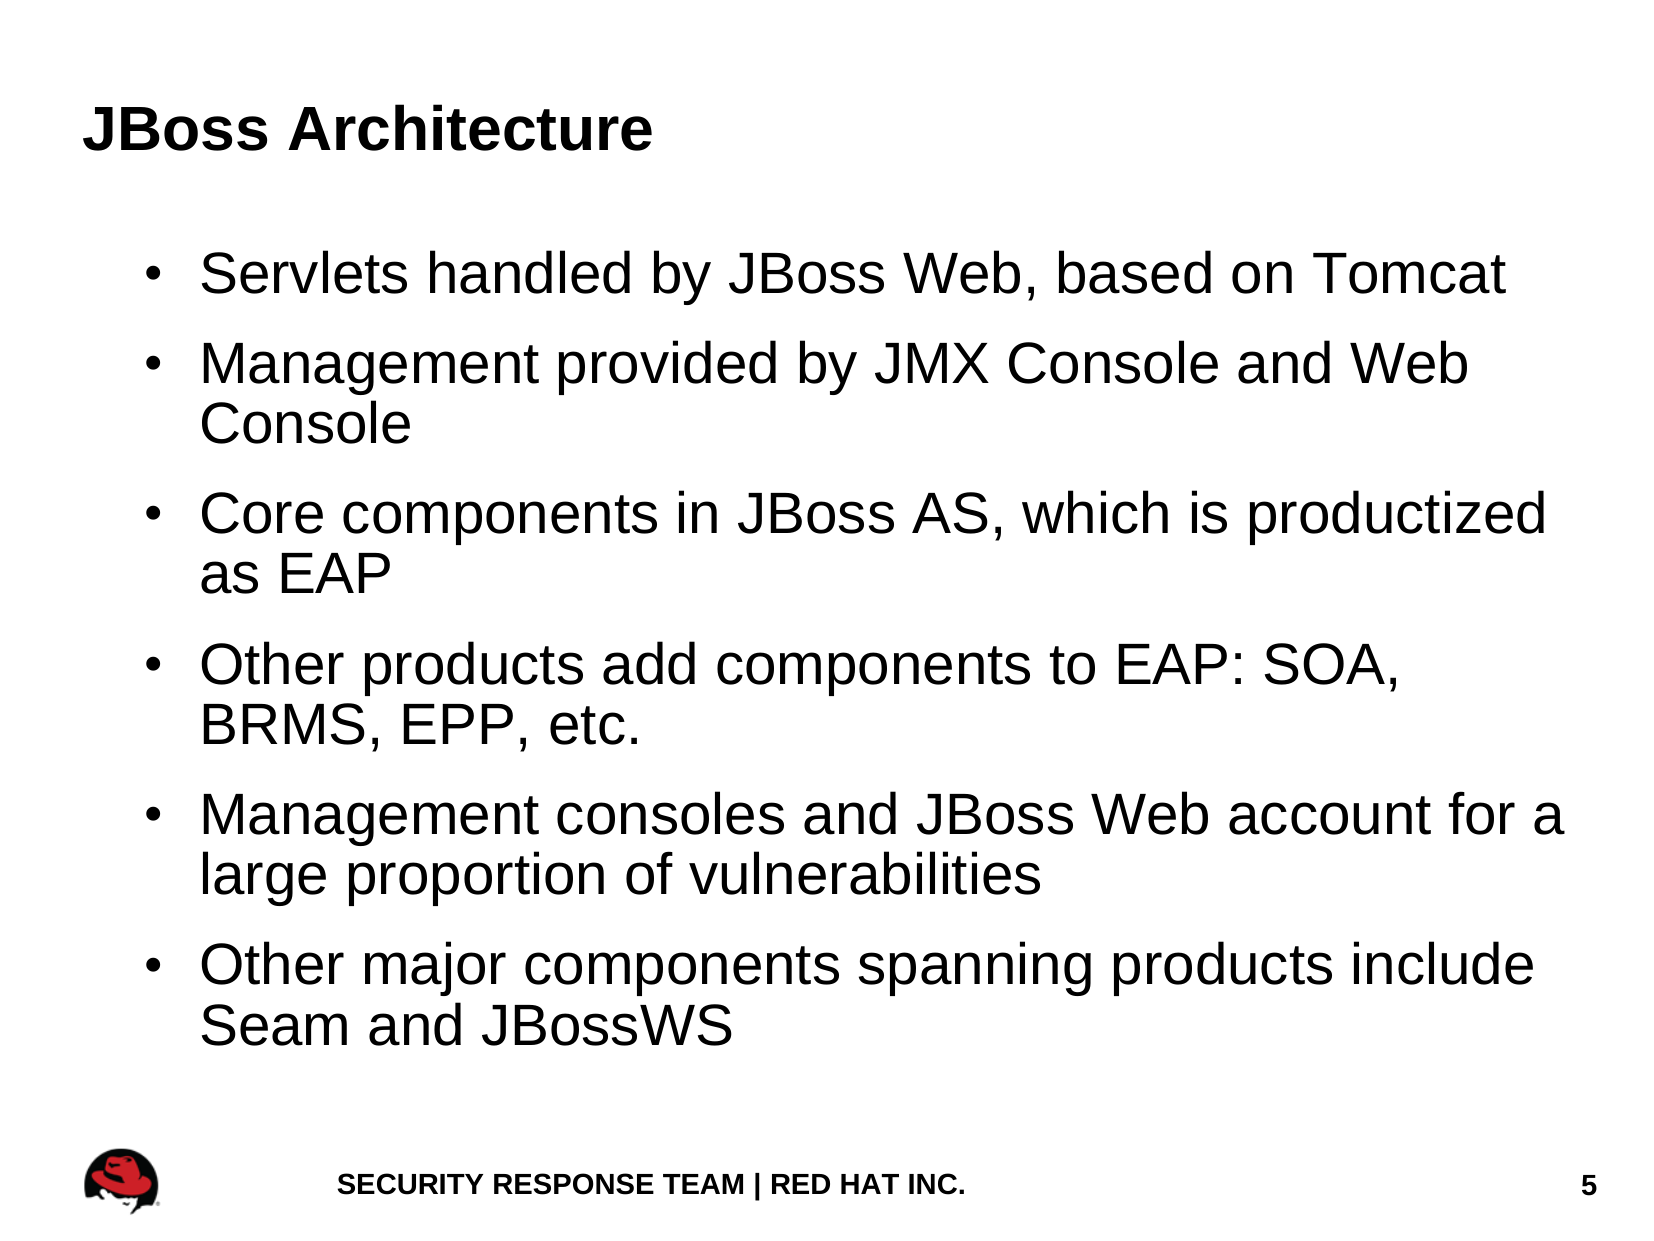

# JBoss Architecture
Servlets handled by JBoss Web, based on Tomcat
Management provided by JMX Console and Web Console
Core components in JBoss AS, which is productized as EAP
Other products add components to EAP: SOA, BRMS, EPP, etc.
Management consoles and JBoss Web account for a large proportion of vulnerabilities
Other major components spanning products include Seam and JBossWS